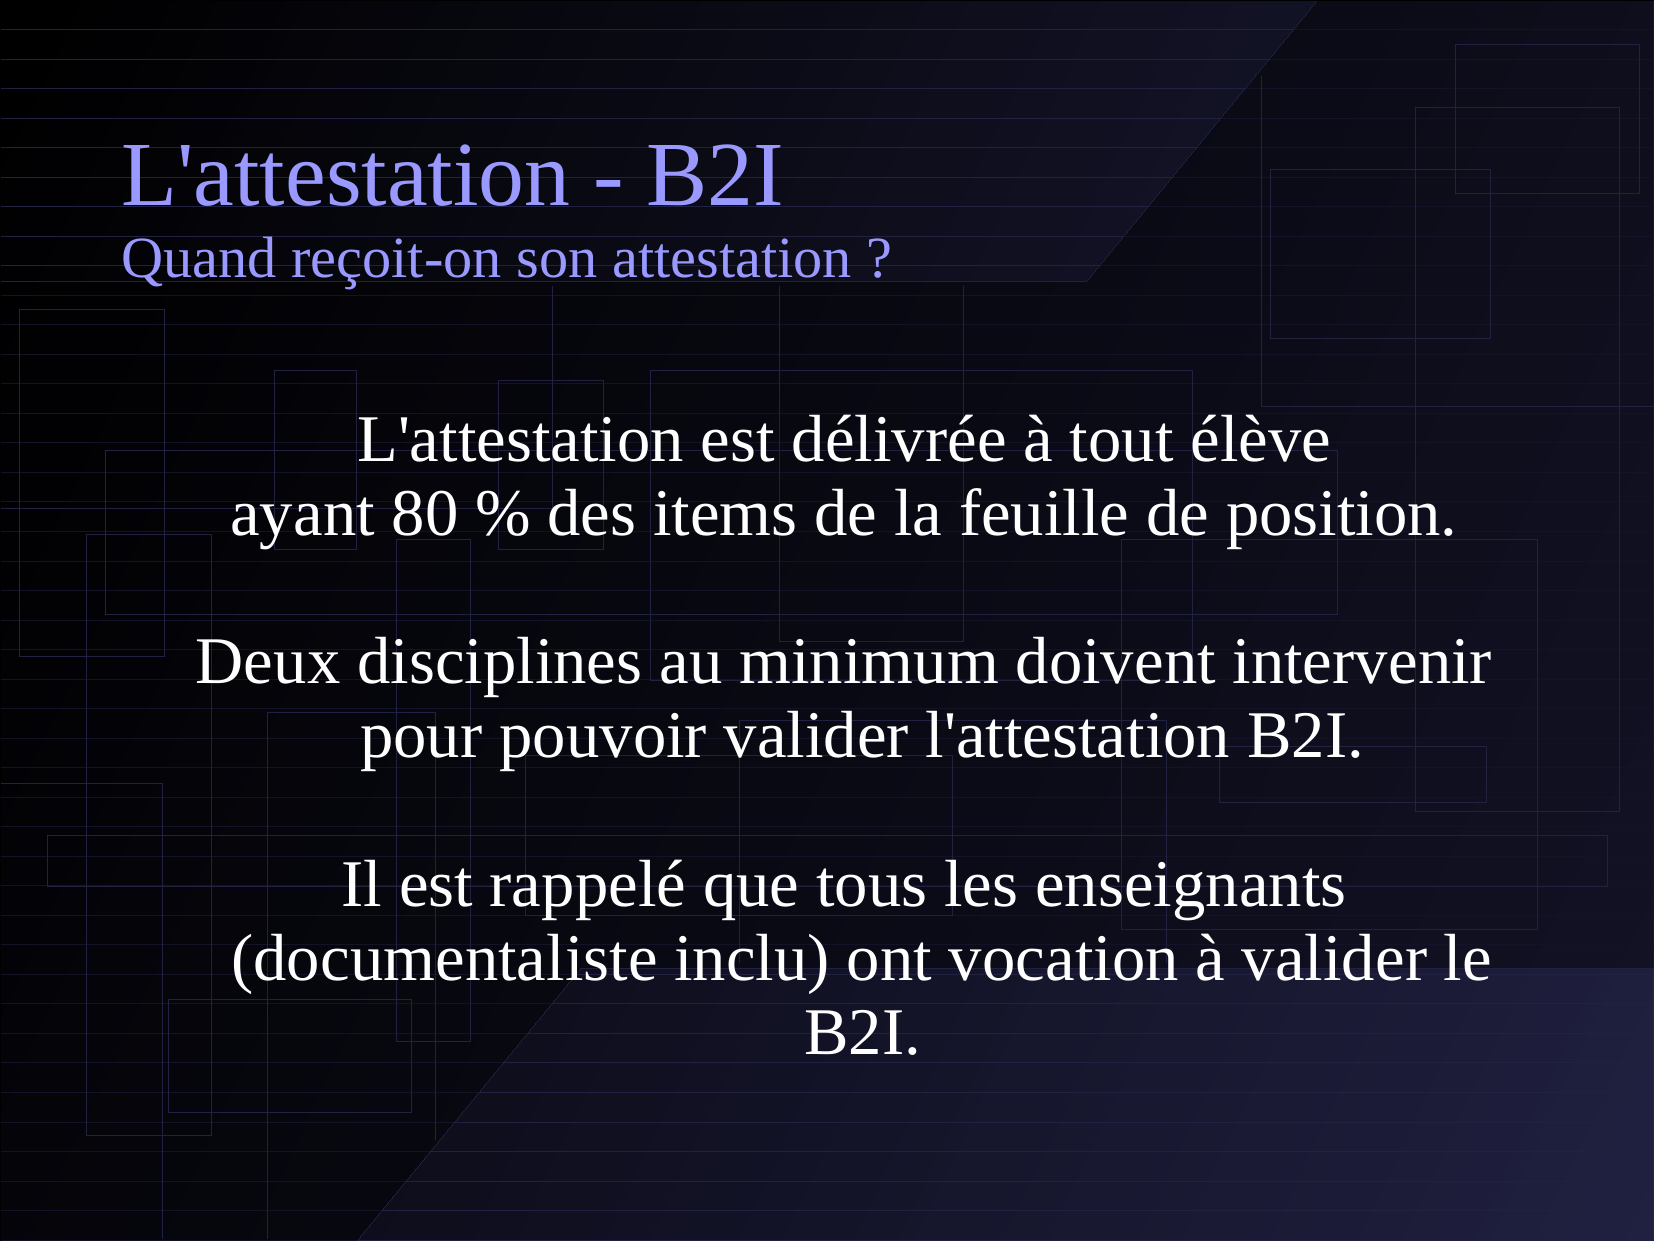

# L'attestation - B2I Quand reçoit-on son attestation ?
L'attestation est délivrée à tout élève
ayant 80 % des items de la feuille de position.
Deux disciplines au minimum doivent intervenir
pour pouvoir valider l'attestation B2I.
Il est rappelé que tous les enseignants (documentaliste inclu) ont vocation à valider le B2I.